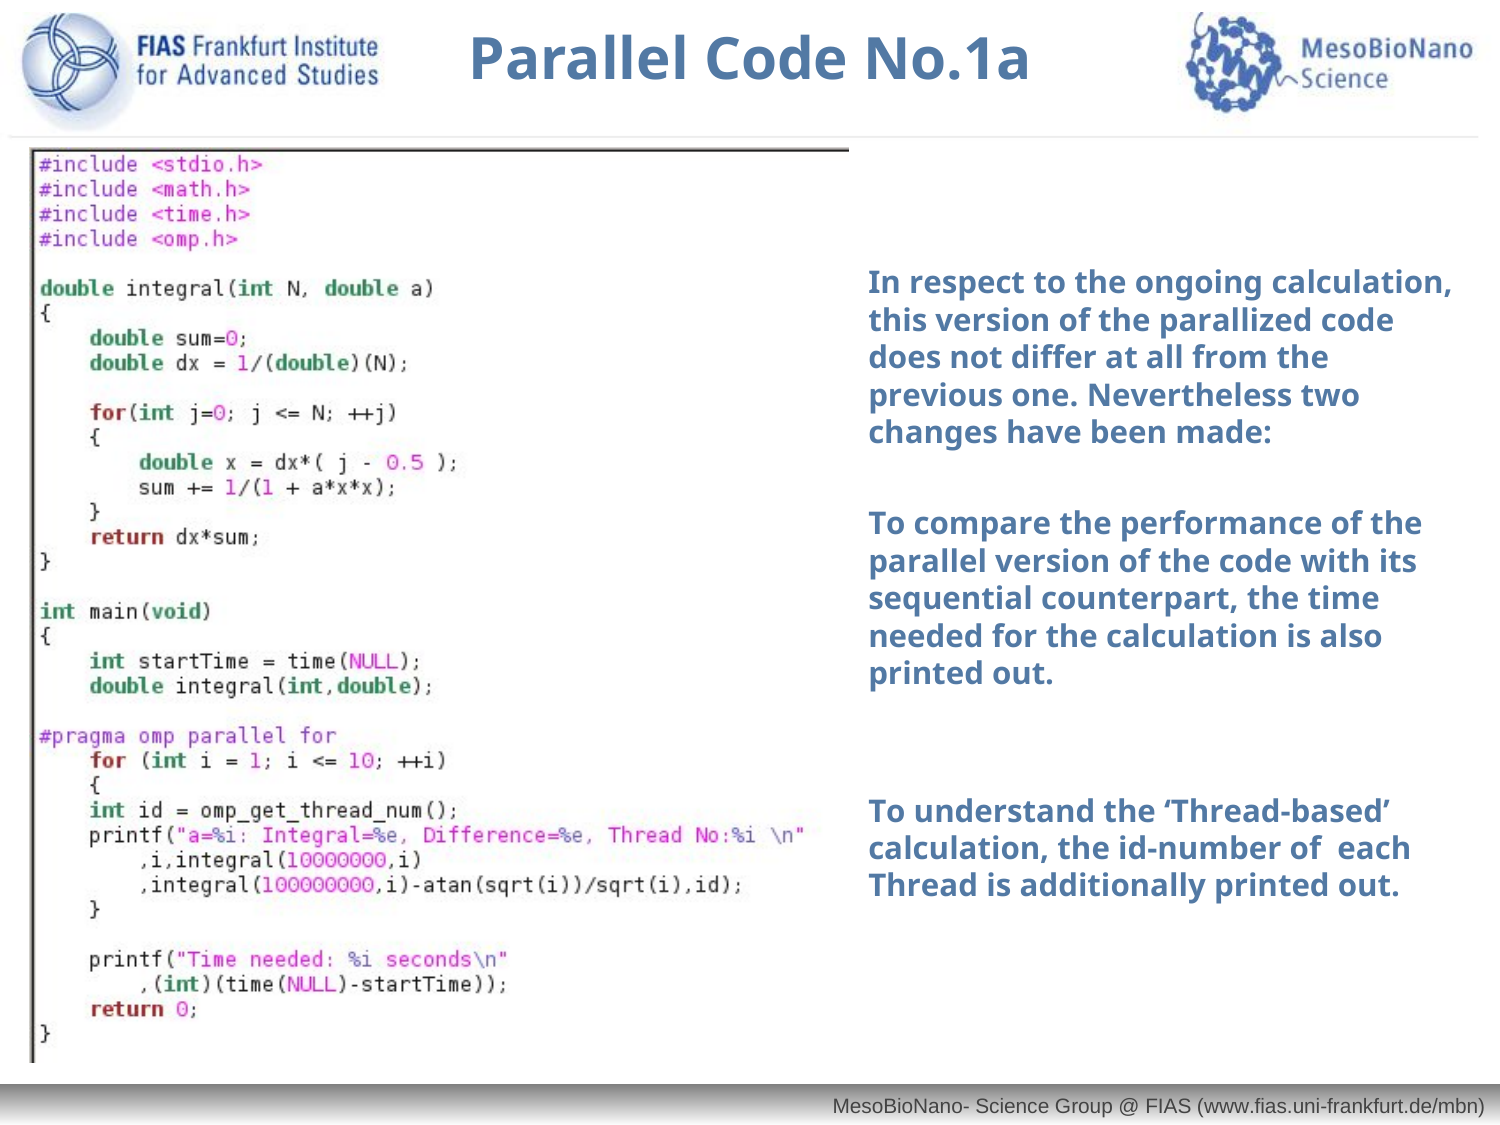

# Parallel Code No.1a
In respect to the ongoing calculation, this version of the parallized code does not differ at all from the previous one. Nevertheless two changes have been made:
To compare the performance of the parallel version of the code with its sequential counterpart, the time needed for the calculation is also printed out.
To understand the ‘Thread-based’ calculation, the id-number of each Thread is additionally printed out.